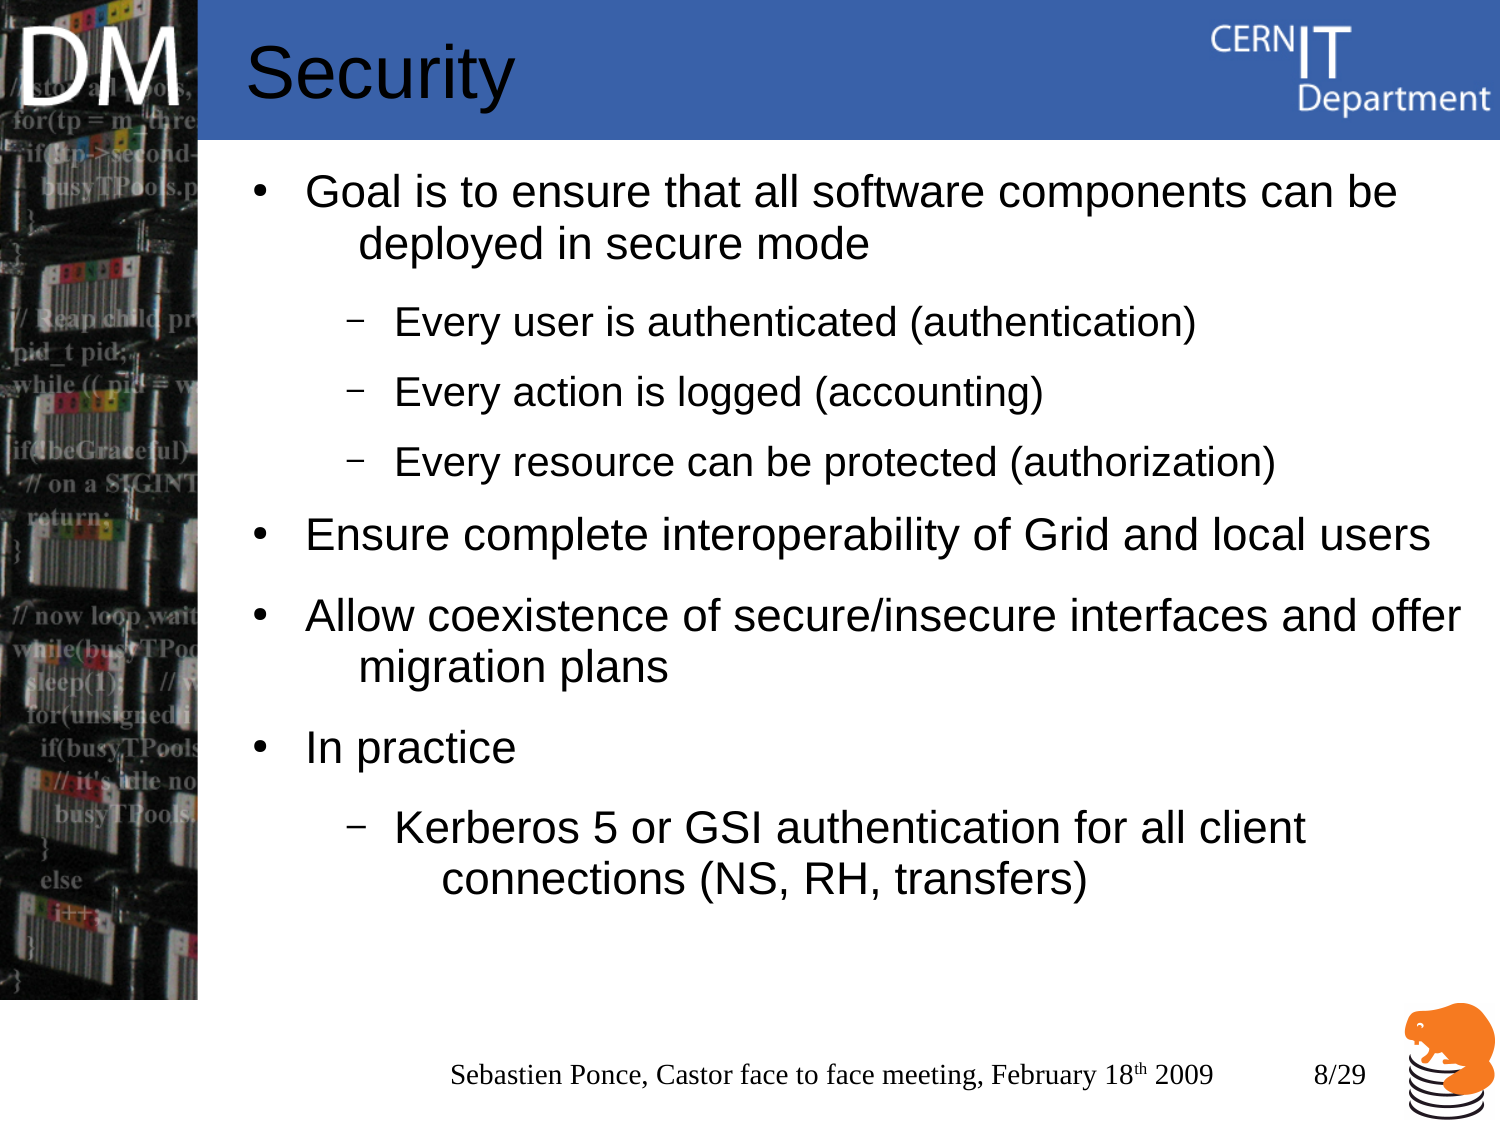

# Security
Goal is to ensure that all software components can be deployed in secure mode
Every user is authenticated (authentication)
Every action is logged (accounting)
Every resource can be protected (authorization)
Ensure complete interoperability of Grid and local users
Allow coexistence of secure/insecure interfaces and offer migration plans
In practice
Kerberos 5 or GSI authentication for all client connections (NS, RH, transfers)